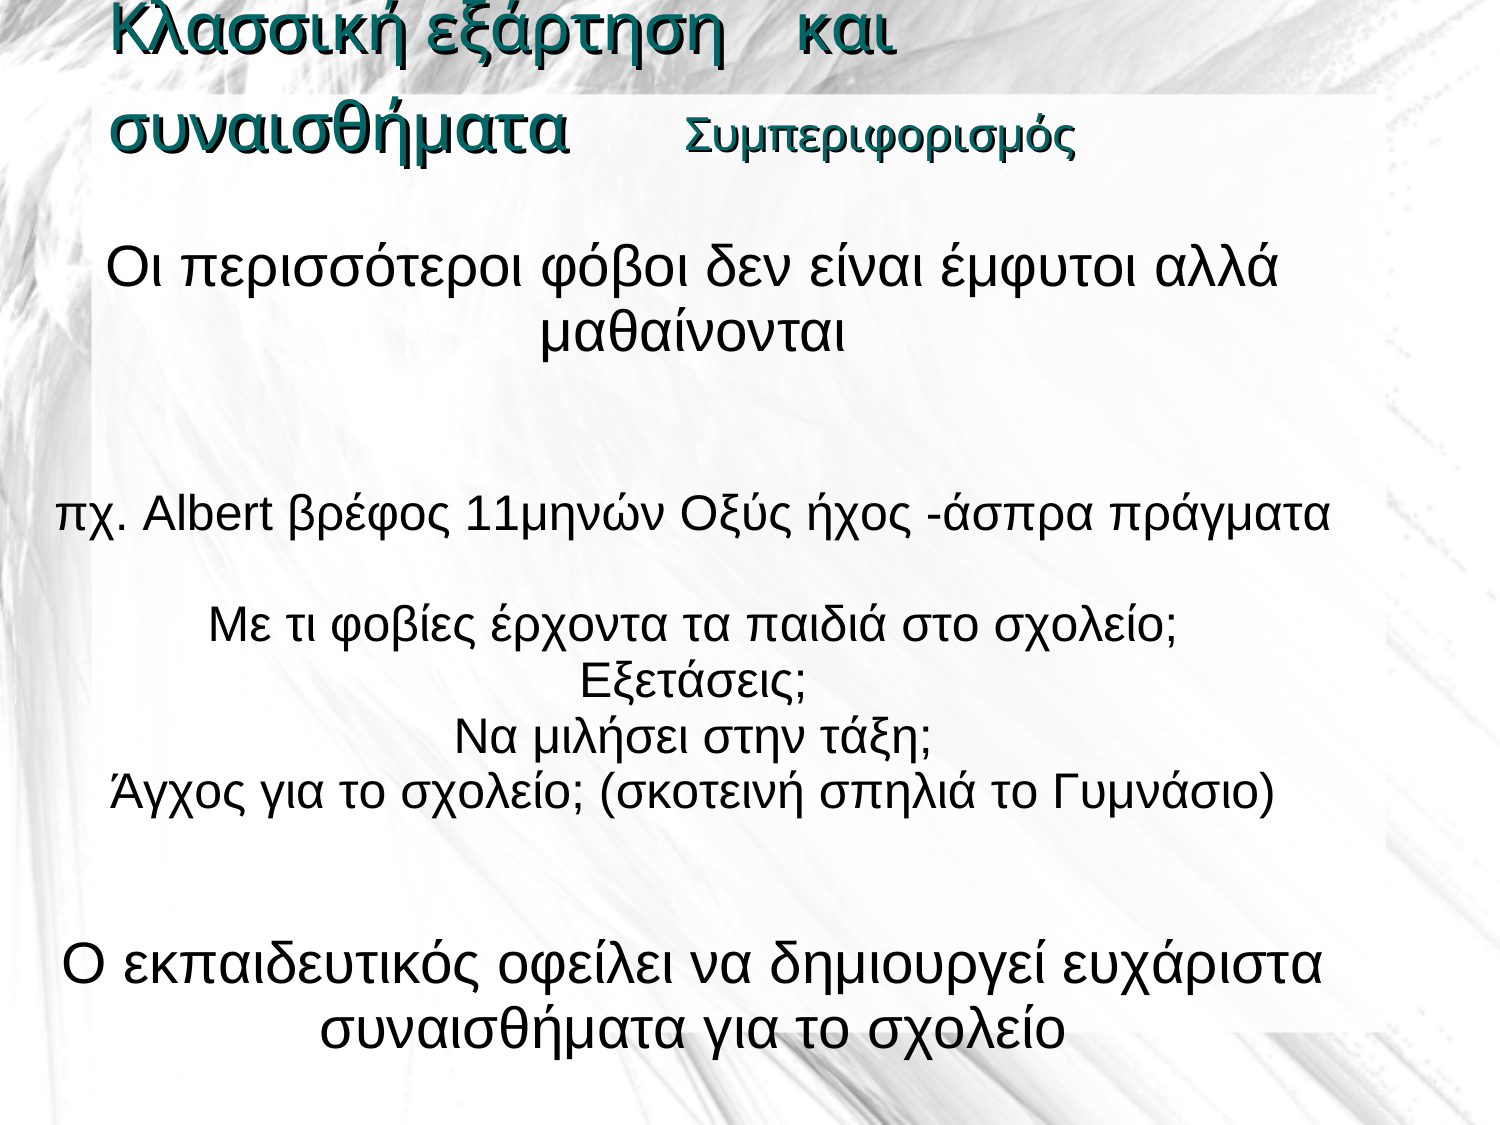

# Κλασσική εξάρτηση και συναισθήματα Συμπεριφορισμός
Οι περισσότεροι φόβοι δεν είναι έμφυτοι αλλά μαθαίνονται
πχ. Albert βρέφος 11μηνών Οξύς ήχος -άσπρα πράγματα
Με τι φοβίες έρχοντα τα παιδιά στο σχολείο;
Εξετάσεις;
Να μιλήσει στην τάξη;
Άγχος για το σχολείο; (σκοτεινή σπηλιά το Γυμνάσιο)
Ο εκπαιδευτικός οφείλει να δημιουργεί ευχάριστα συναισθήματα για το σχολείο